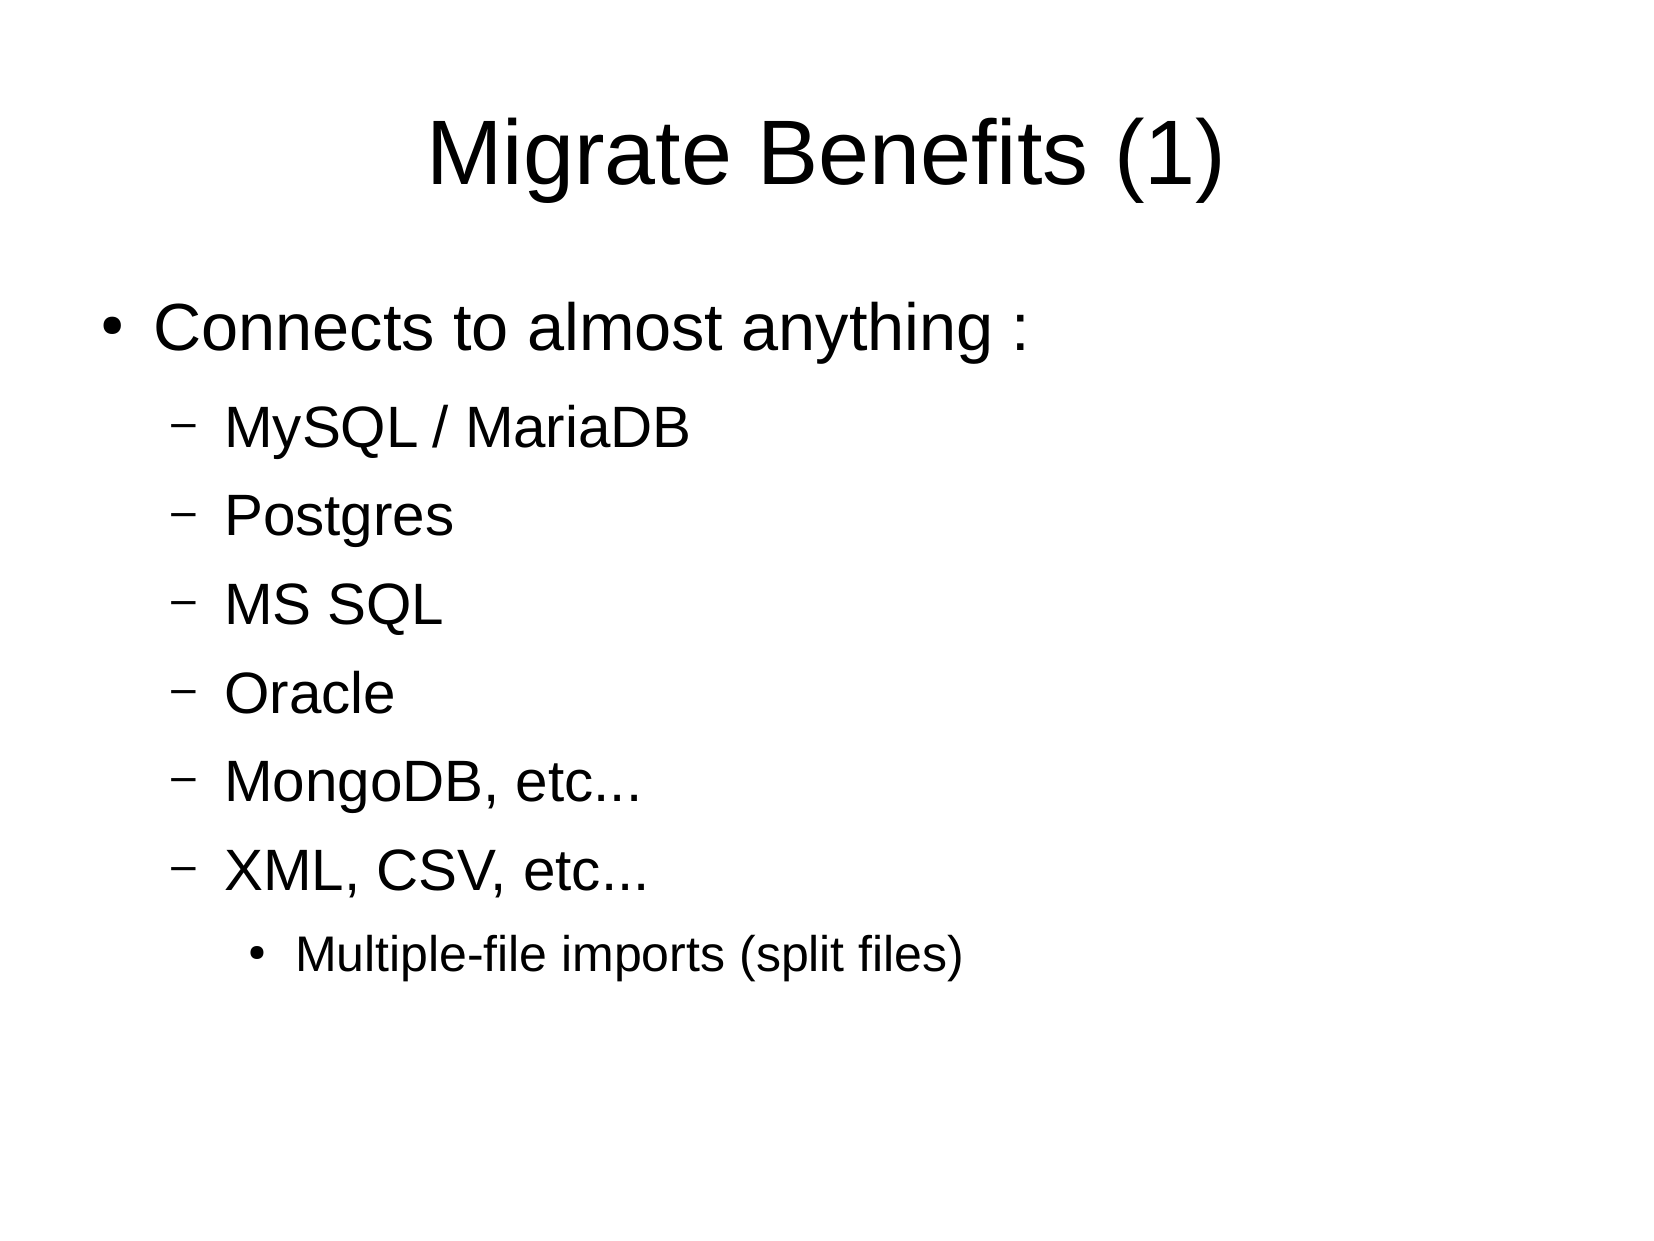

# Migrate Benefits (1)
Connects to almost anything :
MySQL / MariaDB
Postgres
MS SQL
Oracle
MongoDB, etc...
XML, CSV, etc...
Multiple-file imports (split files)